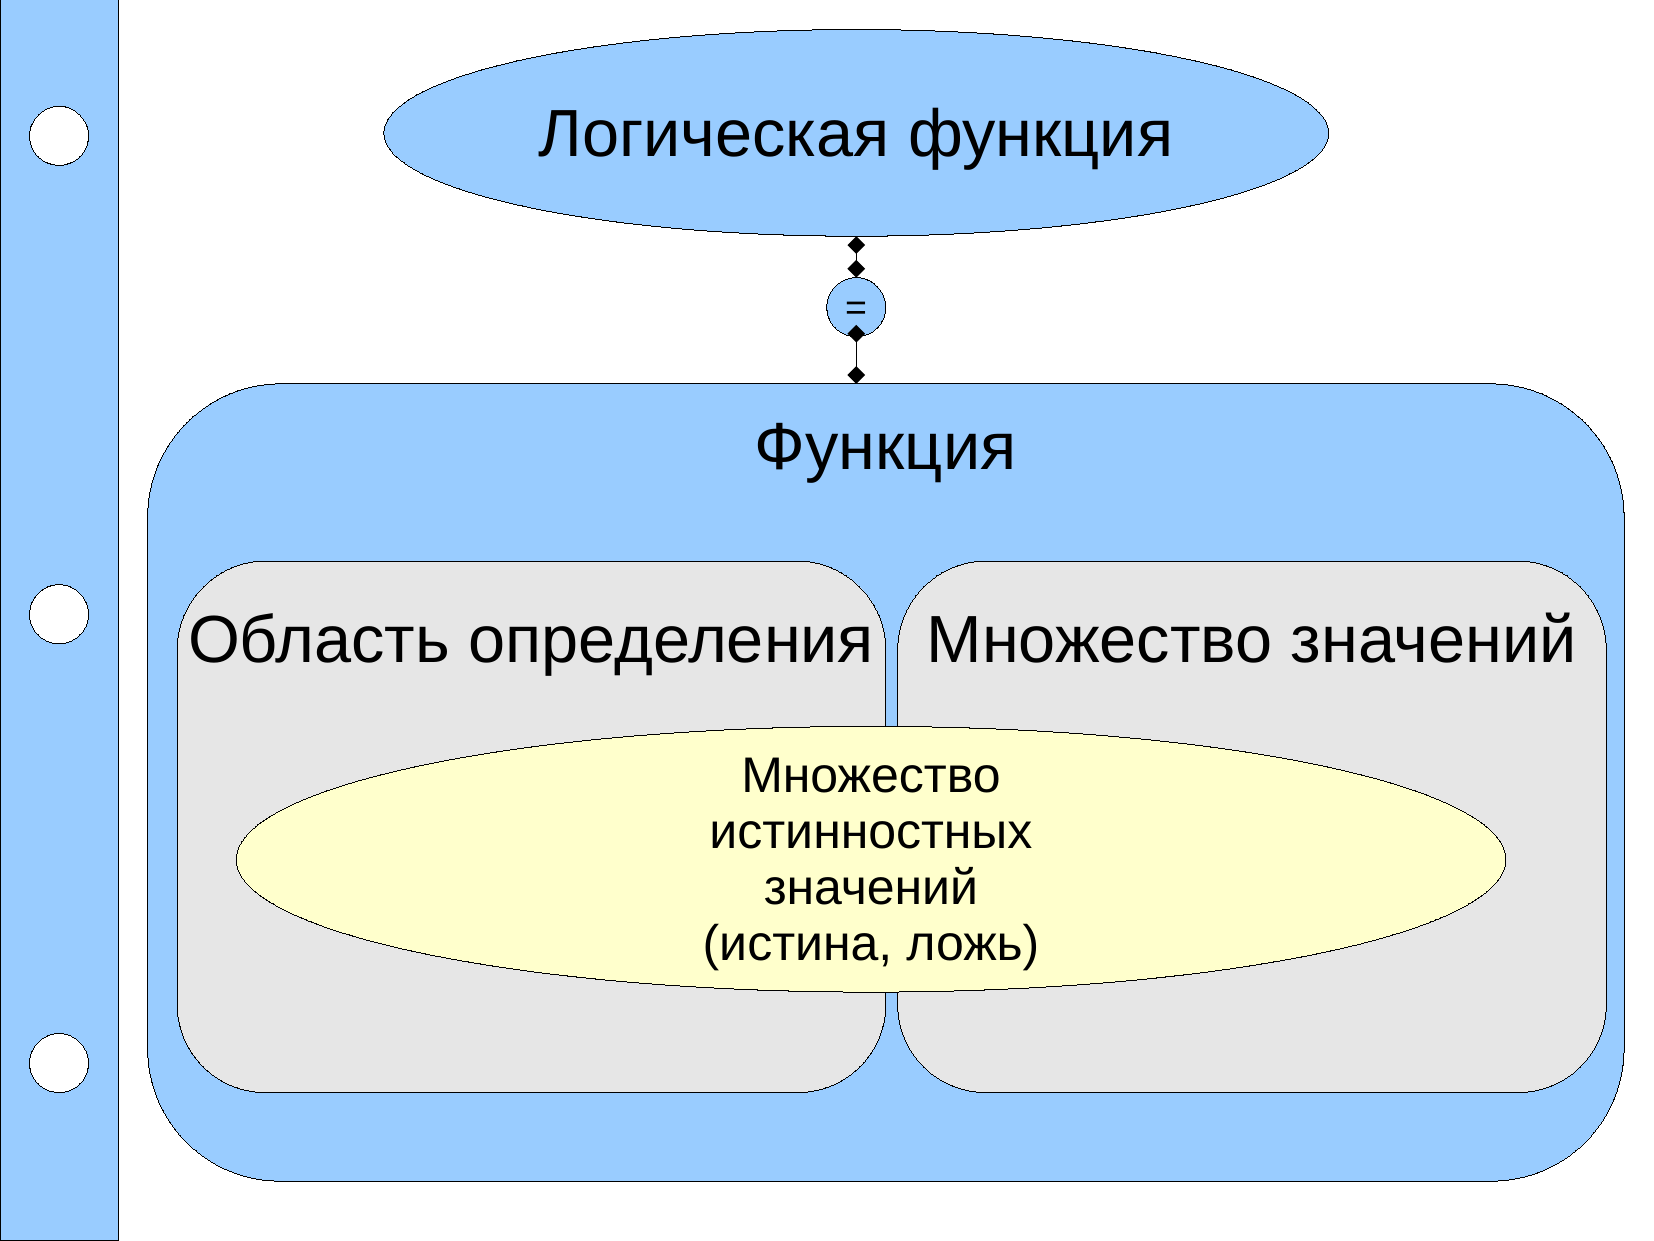

Логическая функция
=
Функция
Область определения
Множество значений
Множество
истинностных
значений
(истина, ложь)